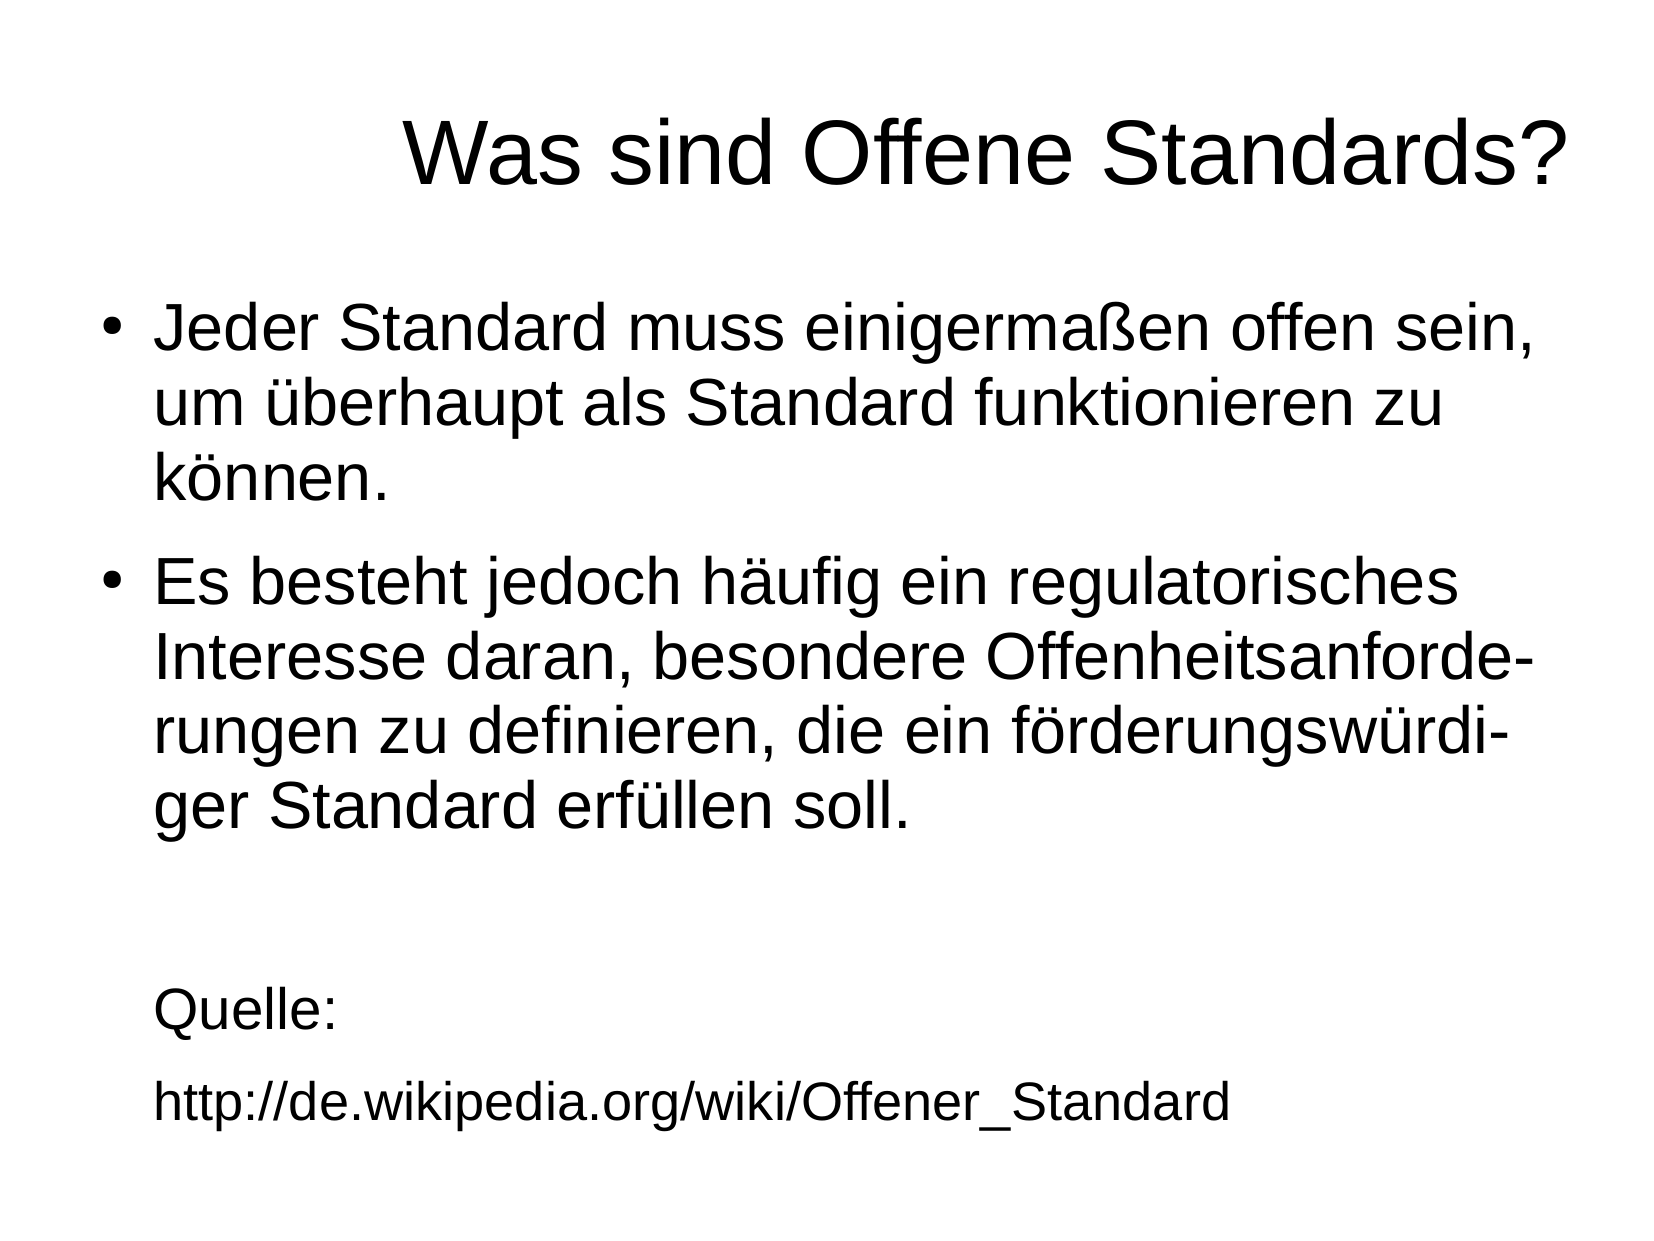

# Was sind Offene Standards?
Jeder Standard muss einigermaßen offen sein, um überhaupt als Standard funktionieren zu können.
Es besteht jedoch häufig ein regulatorisches Interesse daran, besondere Offenheitsanforde-rungen zu definieren, die ein förderungswürdi-ger Standard erfüllen soll.
Quelle:
http://de.wikipedia.org/wiki/Offener_Standard